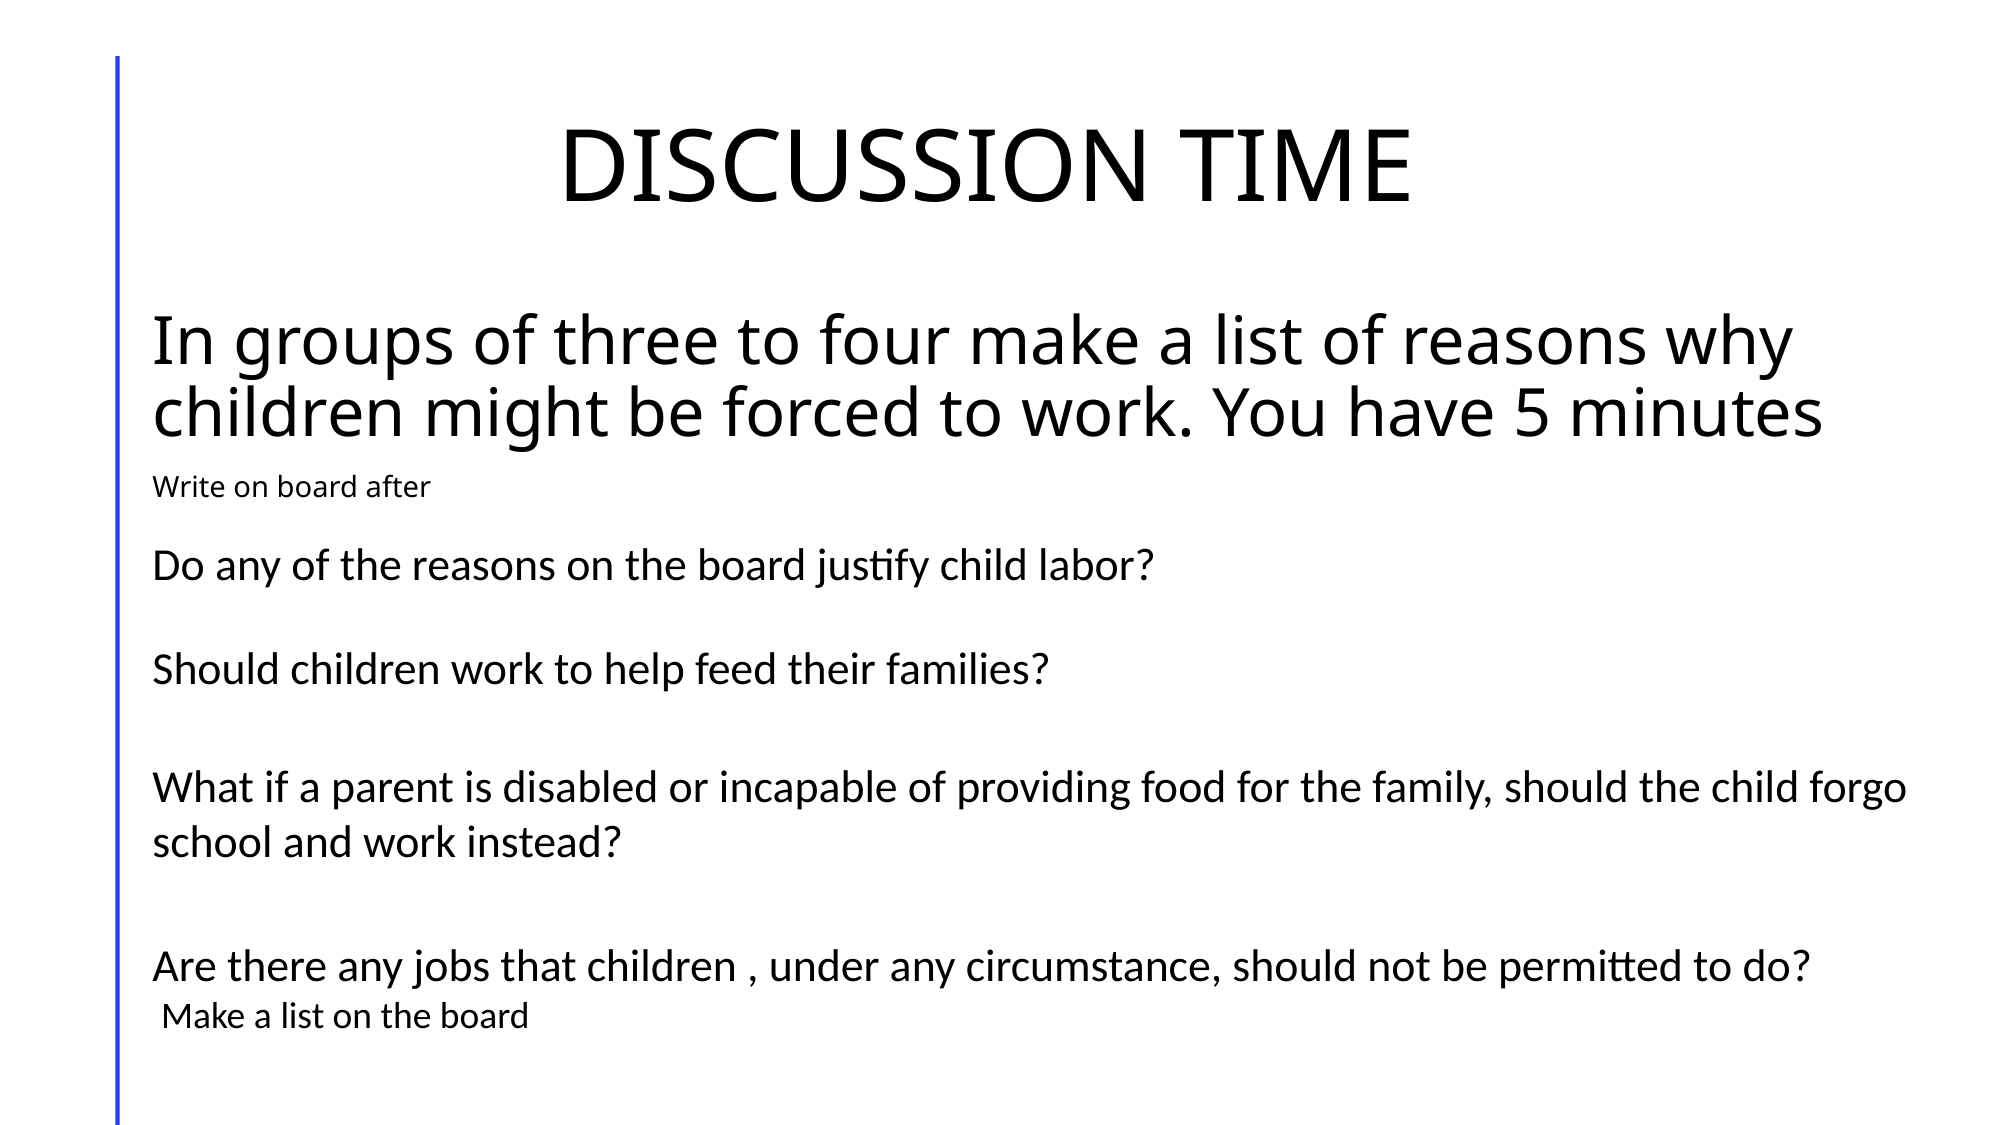

# DISCUSSION TIME
In groups of three to four make a list of reasons why children might be forced to work. You have 5 minutes
Write on board after
Do any of the reasons on the board justify child labor?
Should children work to help feed their families?
What if a parent is disabled or incapable of providing food for the family, should the child forgo school and work instead?
Are there any jobs that children , under any circumstance, should not be permitted to do?
 Make a list on the board